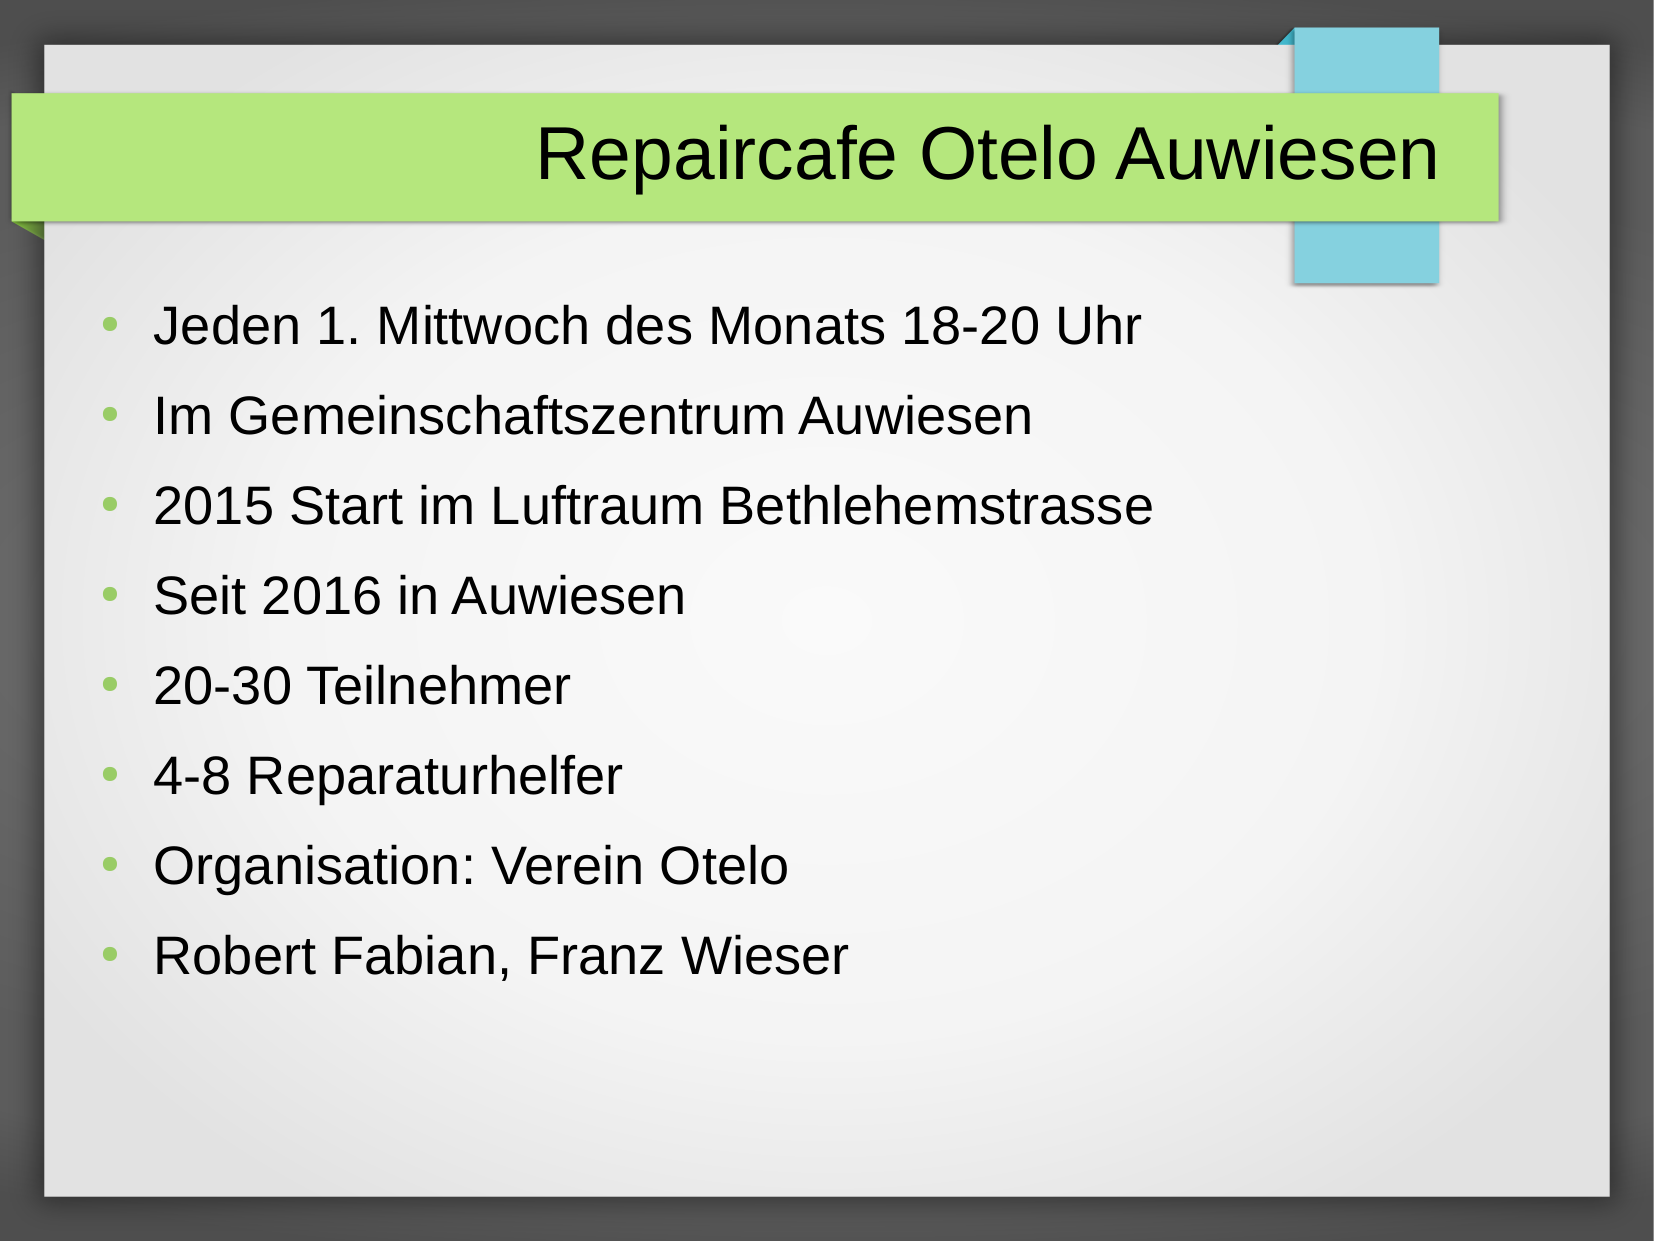

# Repaircafe Otelo Auwiesen
Jeden 1. Mittwoch des Monats 18-20 Uhr
Im Gemeinschaftszentrum Auwiesen
2015 Start im Luftraum Bethlehemstrasse
Seit 2016 in Auwiesen
20-30 Teilnehmer
4-8 Reparaturhelfer
Organisation: Verein Otelo
Robert Fabian, Franz Wieser